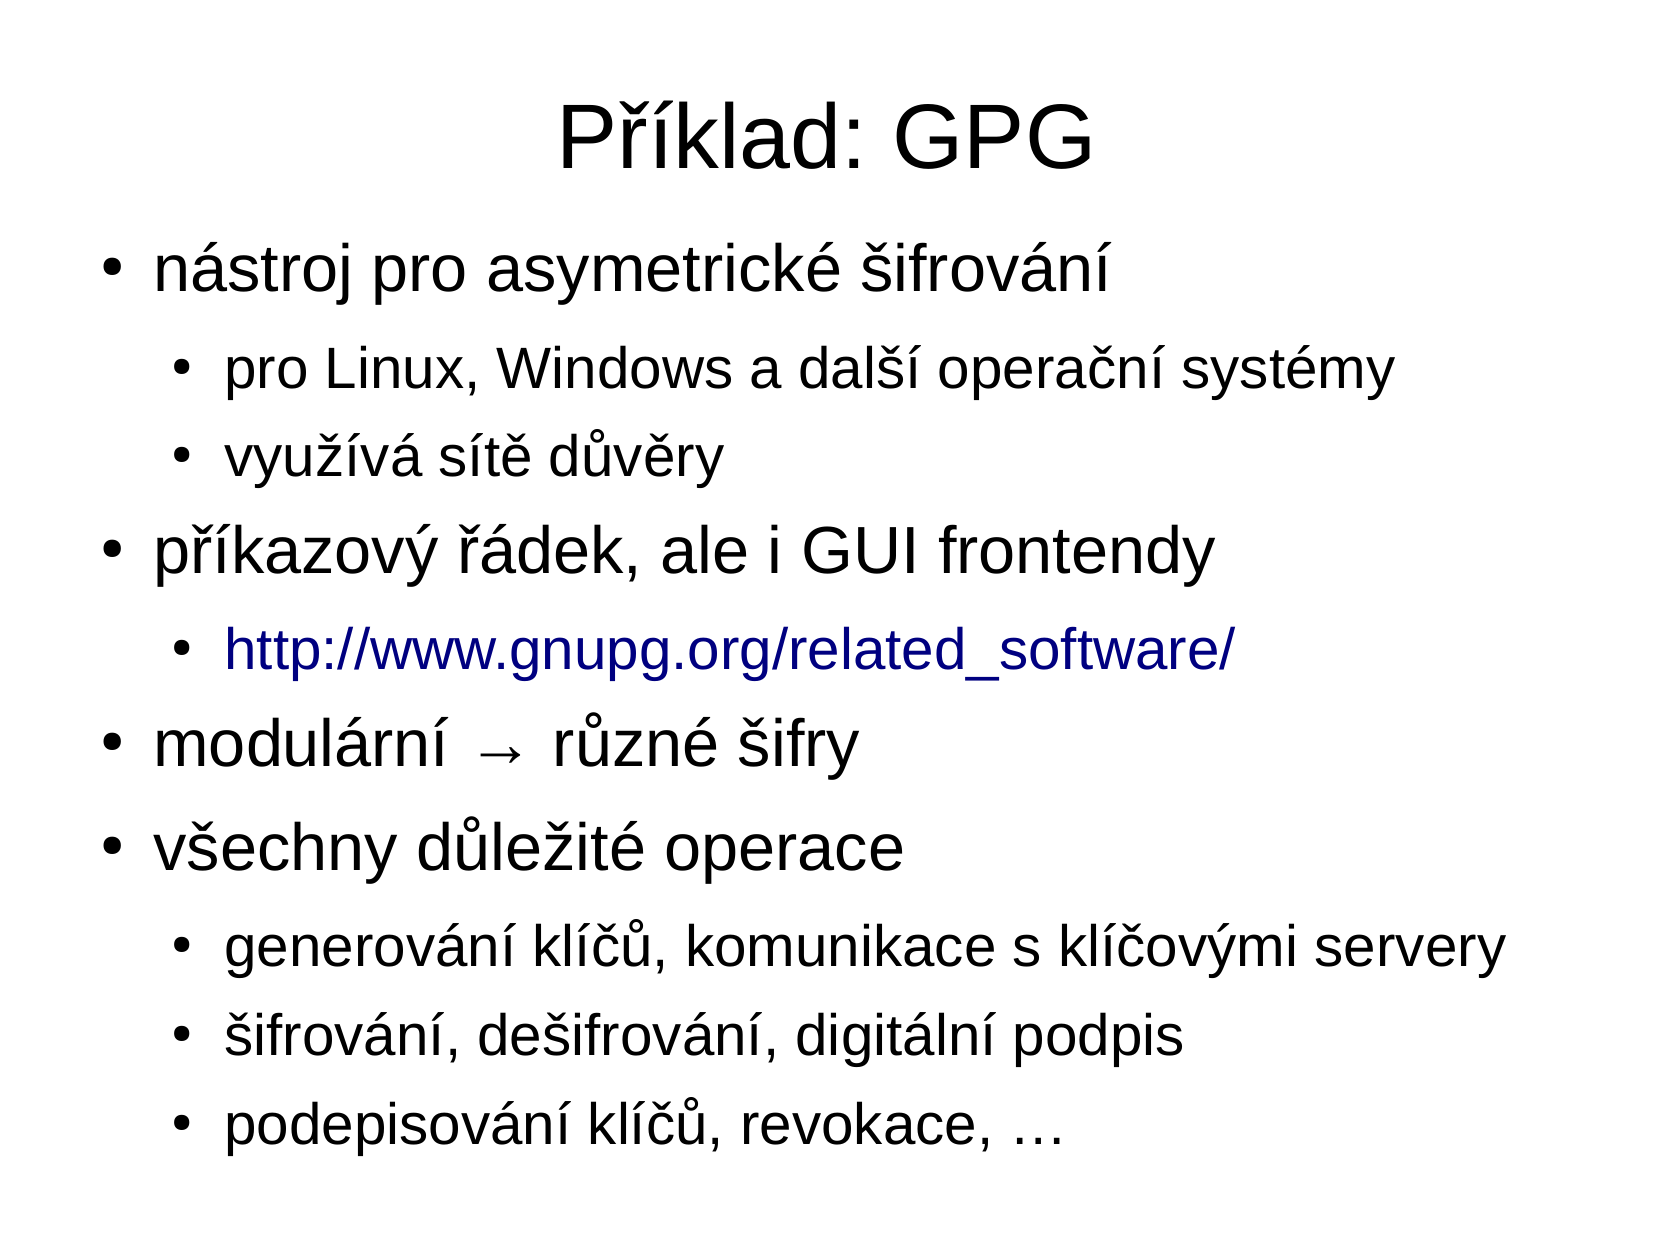

# Příklad: GPG
nástroj pro asymetrické šifrování
pro Linux, Windows a další operační systémy
využívá sítě důvěry
příkazový řádek, ale i GUI frontendy
http://www.gnupg.org/related_software/
modulární → různé šifry
všechny důležité operace
generování klíčů, komunikace s klíčovými servery
šifrování, dešifrování, digitální podpis
podepisování klíčů, revokace, …